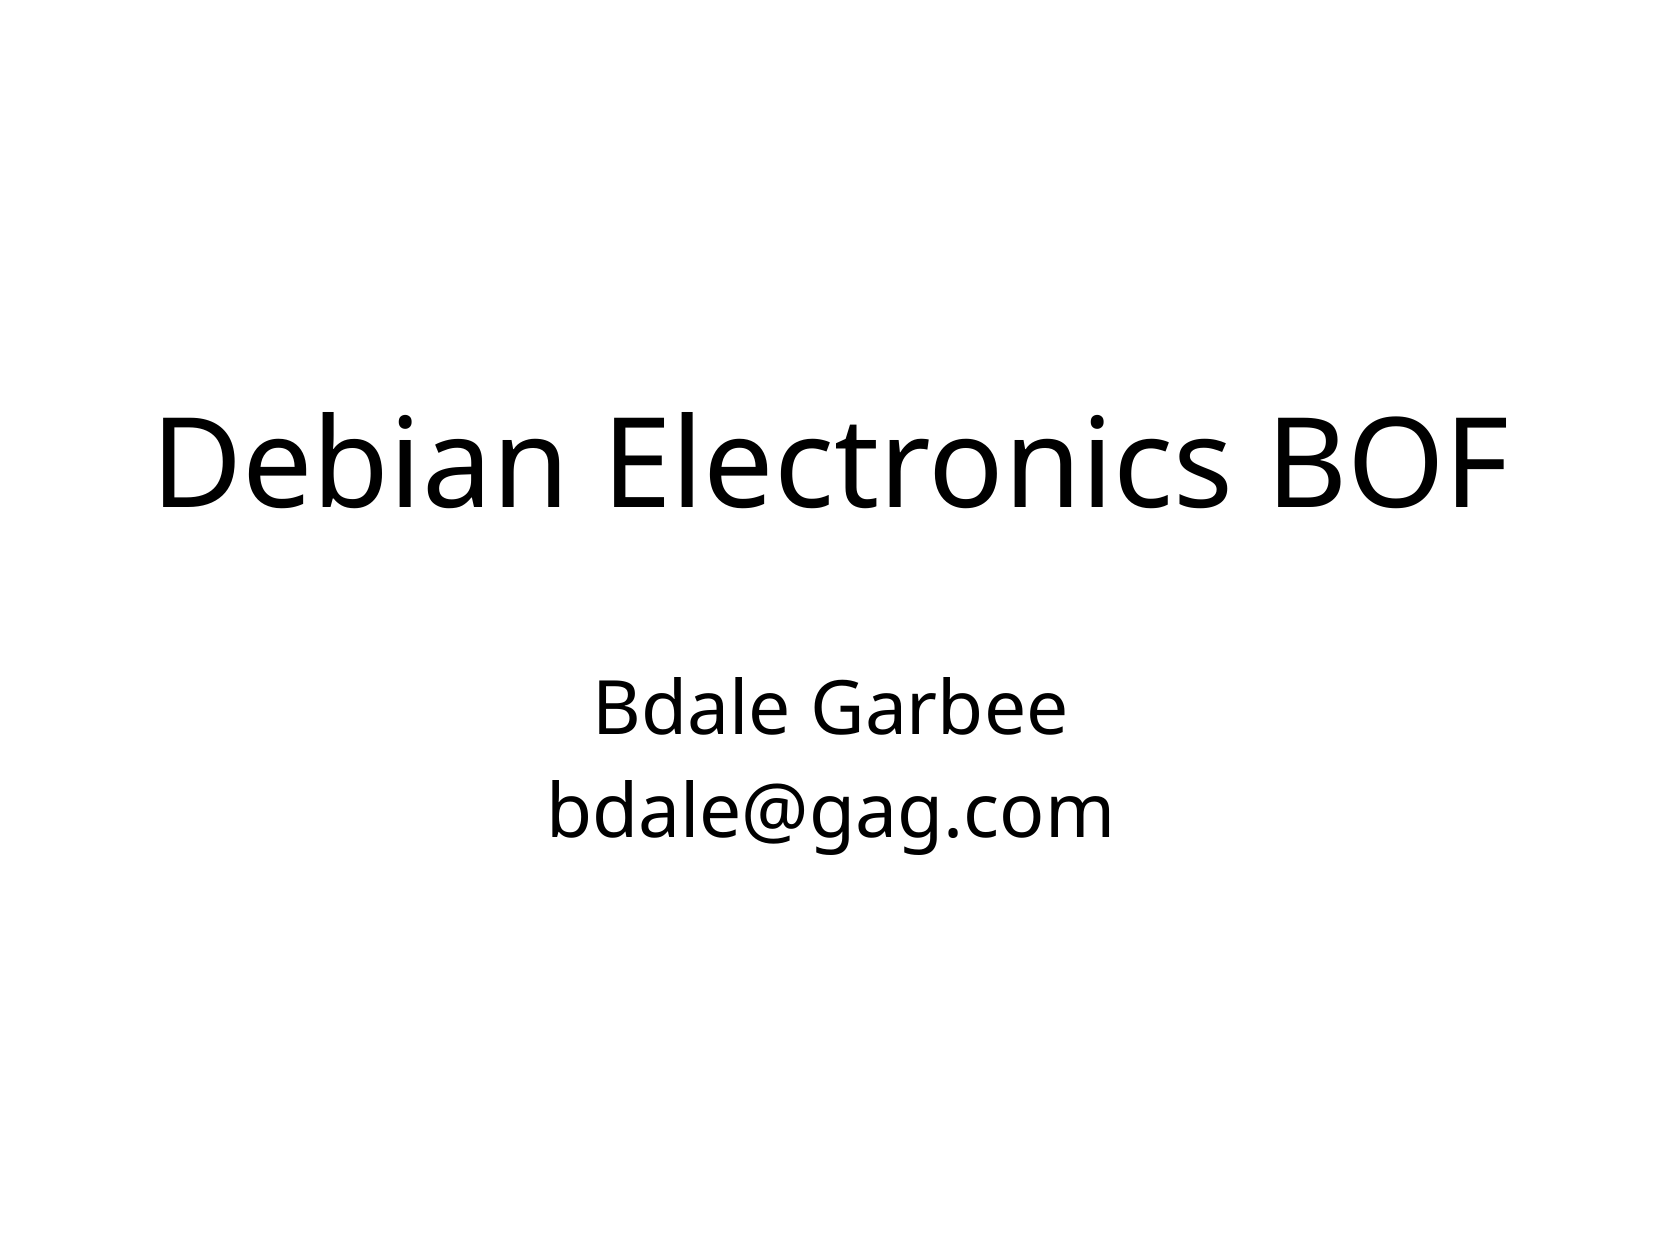

# Debian Electronics BOF Bdale Garbee bdale@gag.com